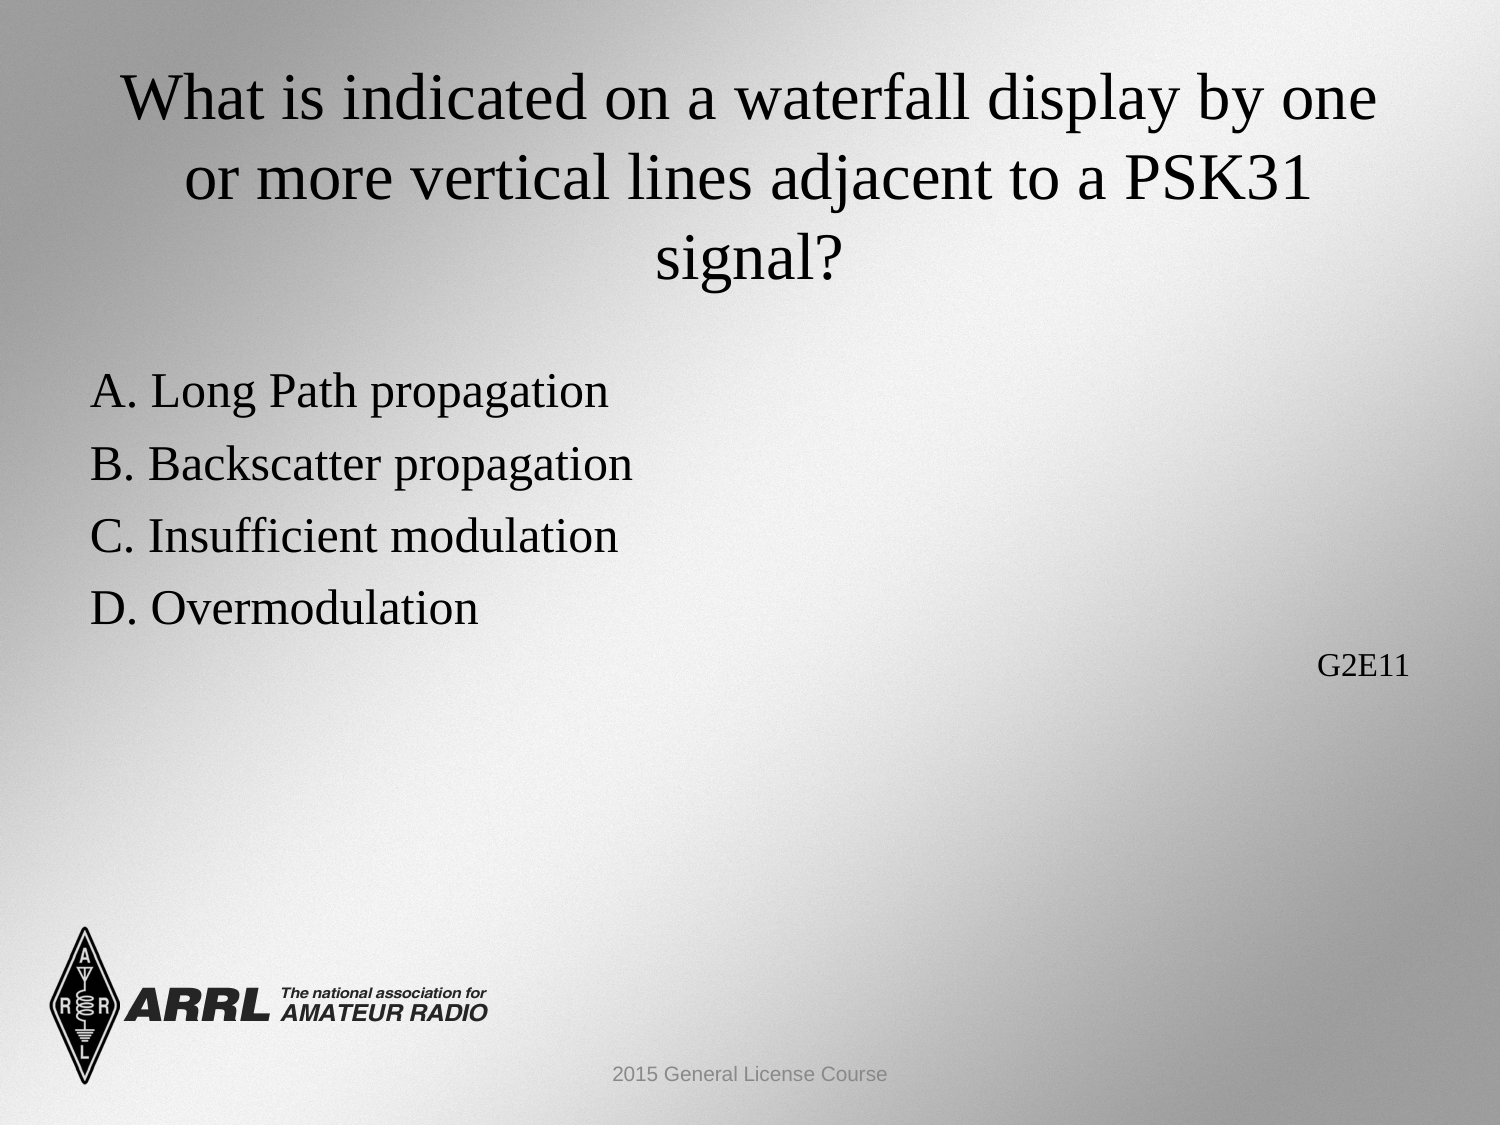

# What is indicated on a waterfall display by one or more vertical lines adjacent to a PSK31 signal?
A. Long Path propagation
B. Backscatter propagation
C. Insufficient modulation
D. Overmodulation
 G2E11
2015 General License Course